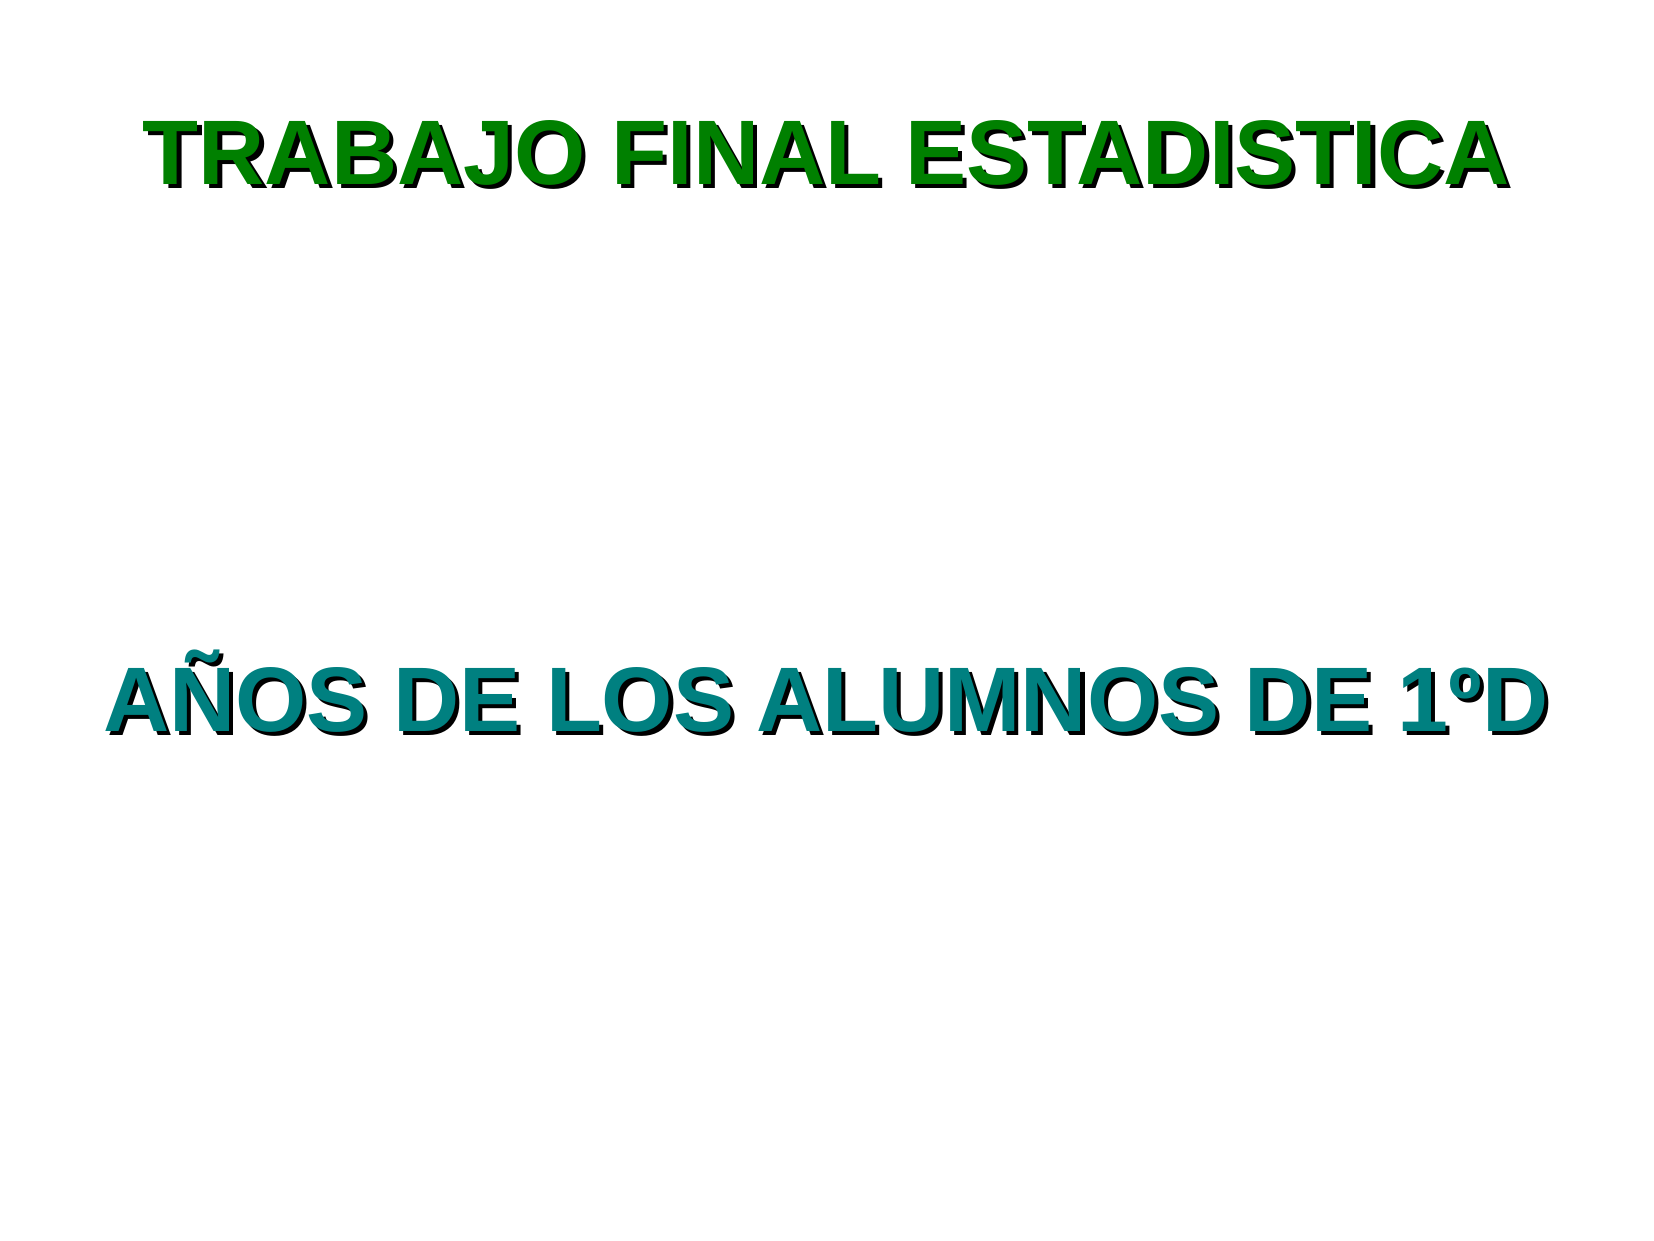

# TRABAJO FINAL ESTADISTICA
AÑOS DE LOS ALUMNOS DE 1ºD